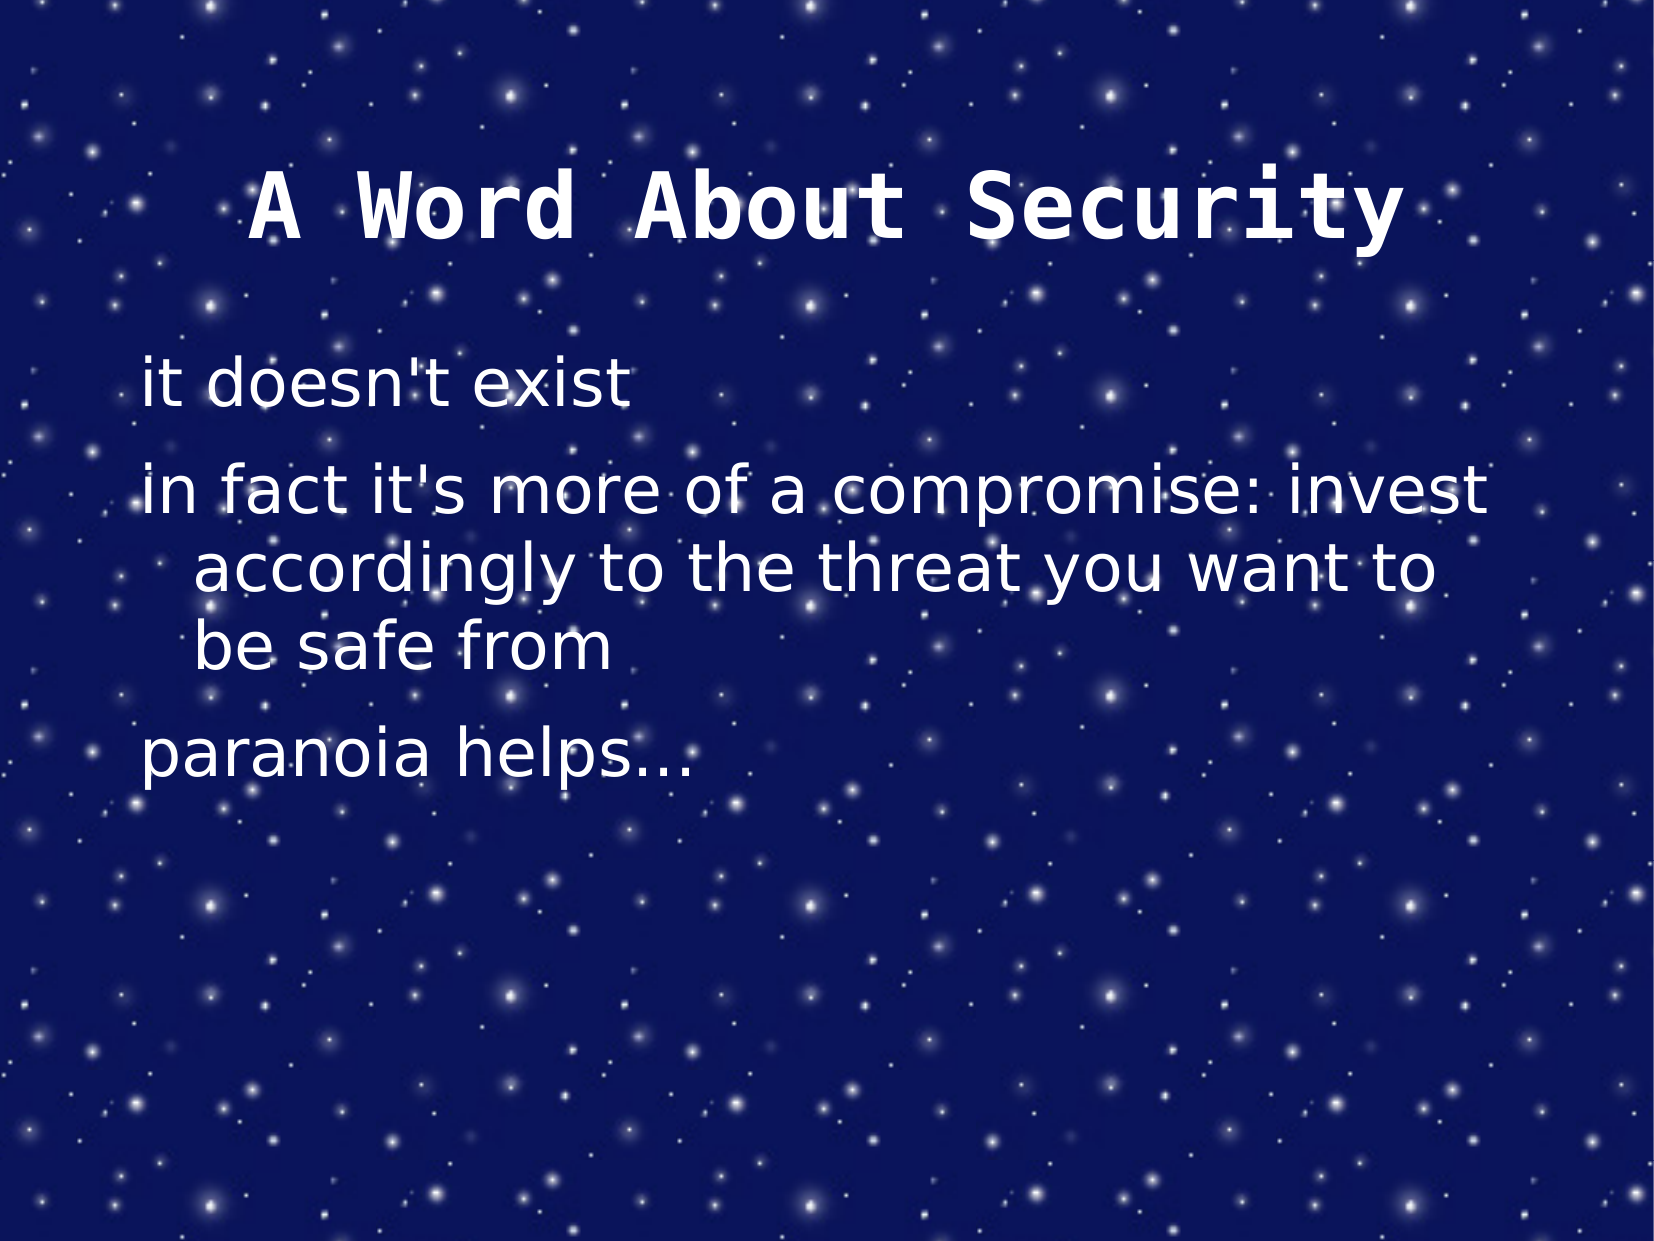

# A Word About Security
it doesn't exist
in fact it's more of a compromise: invest accordingly to the threat you want to be safe from
paranoia helps...